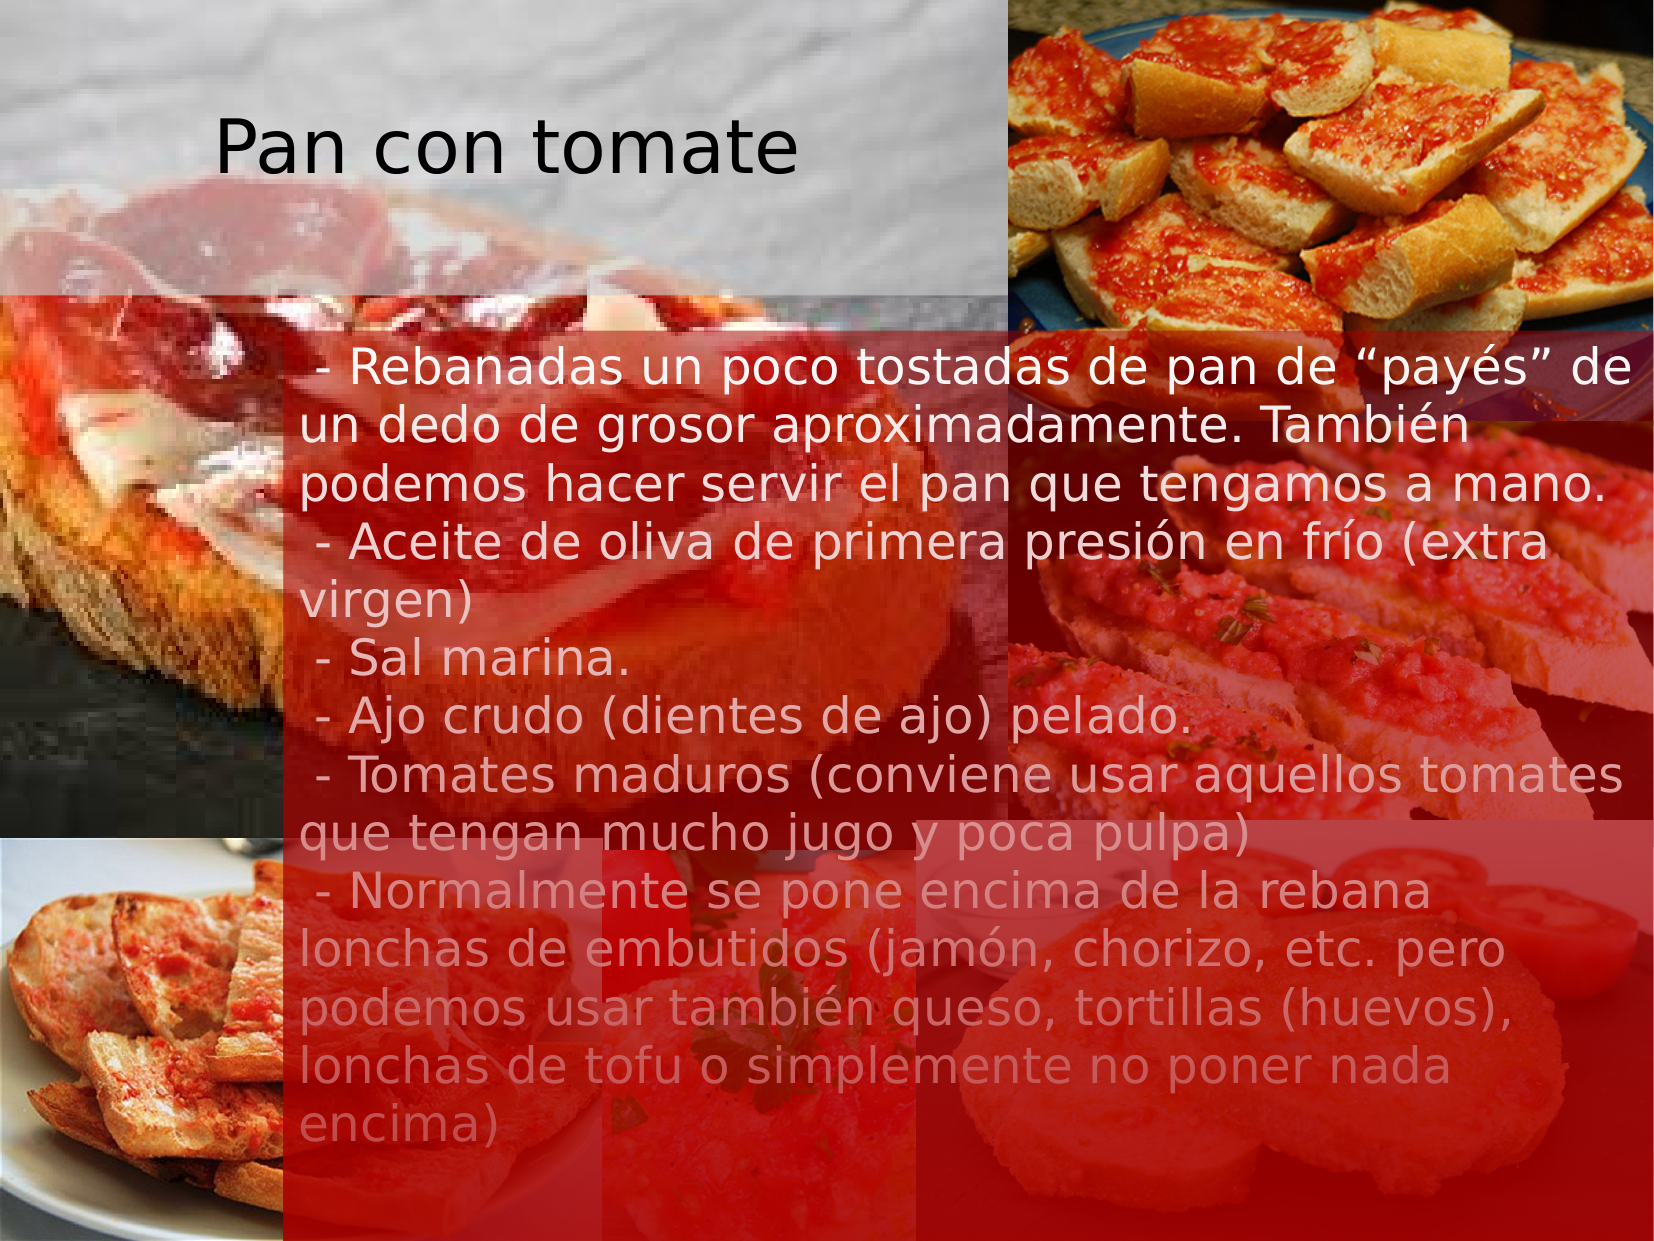

Pan con tomate
 - Rebanadas un poco tostadas de pan de “payés” de un dedo de grosor aproximadamente. También podemos hacer servir el pan que tengamos a mano.
 - Aceite de oliva de primera presión en frío (extra virgen)
 - Sal marina.
 - Ajo crudo (dientes de ajo) pelado.
 - Tomates maduros (conviene usar aquellos tomates que tengan mucho jugo y poca pulpa)
 - Normalmente se pone encima de la rebana lonchas de embutidos (jamón, chorizo, etc. pero podemos usar también queso, tortillas (huevos), lonchas de tofu o simplemente no poner nada encima)